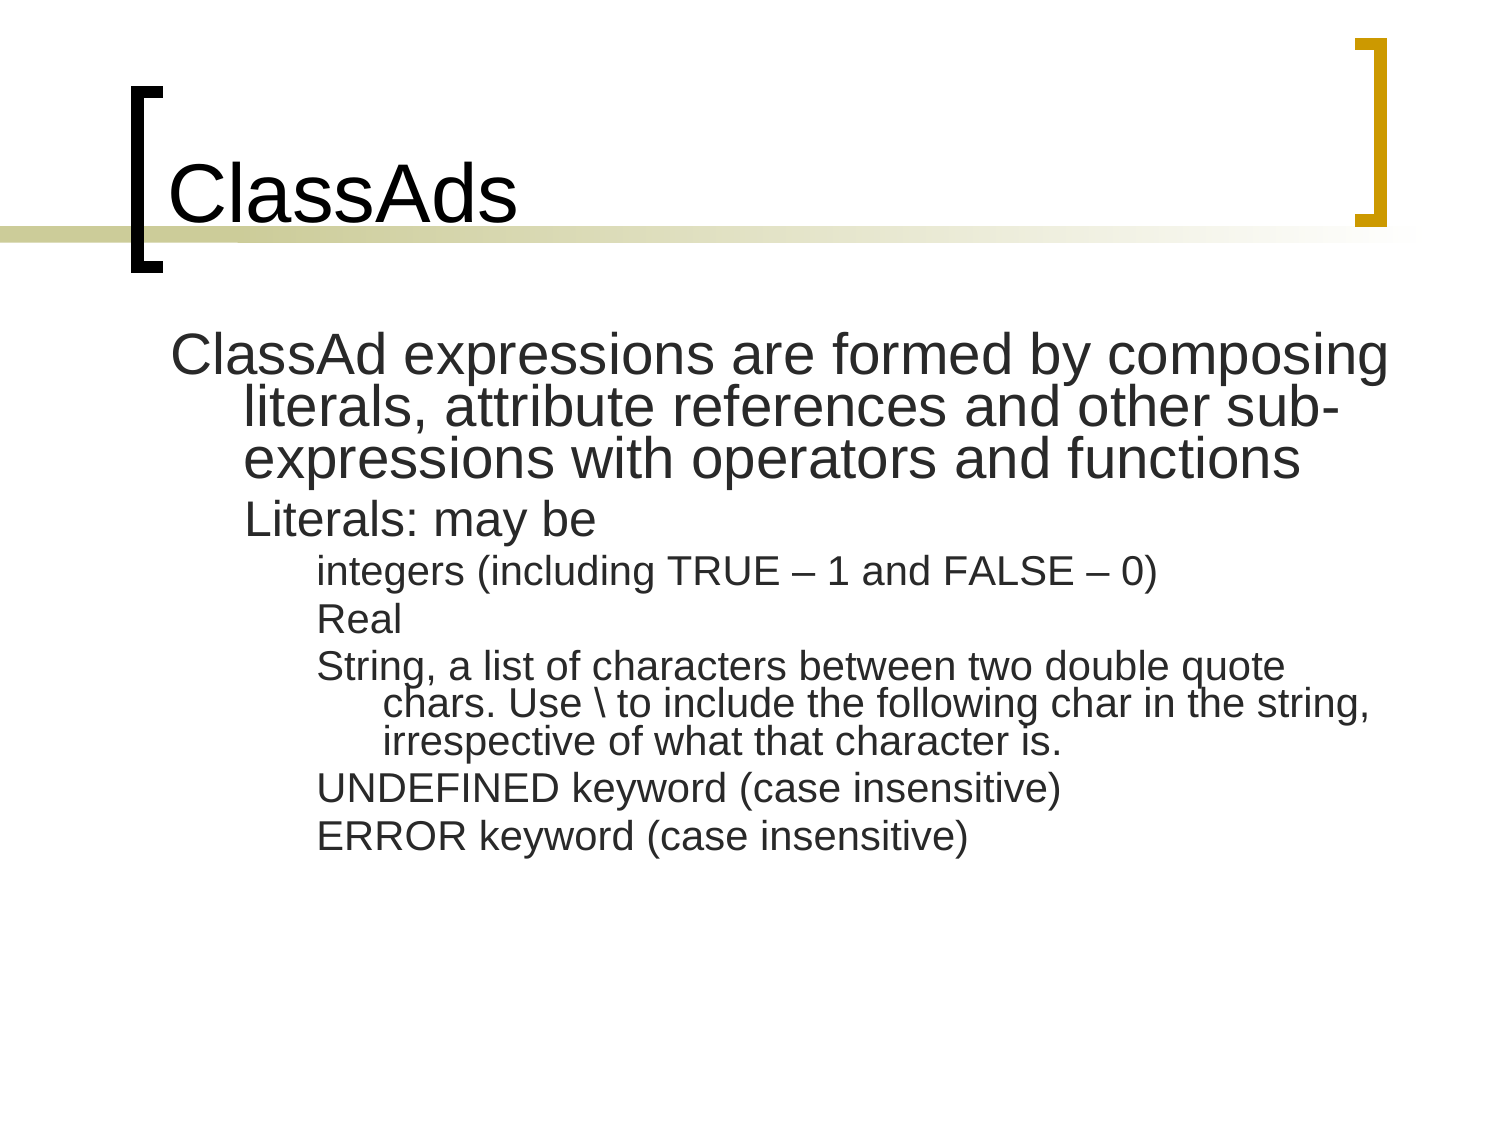

# ClassAds
ClassAd expressions are formed by composing literals, attribute references and other sub-expressions with operators and functions
Literals: may be
integers (including TRUE – 1 and FALSE – 0)
Real
String, a list of characters between two double quote chars. Use \ to include the following char in the string, irrespective of what that character is.
UNDEFINED keyword (case insensitive)
ERROR keyword (case insensitive)